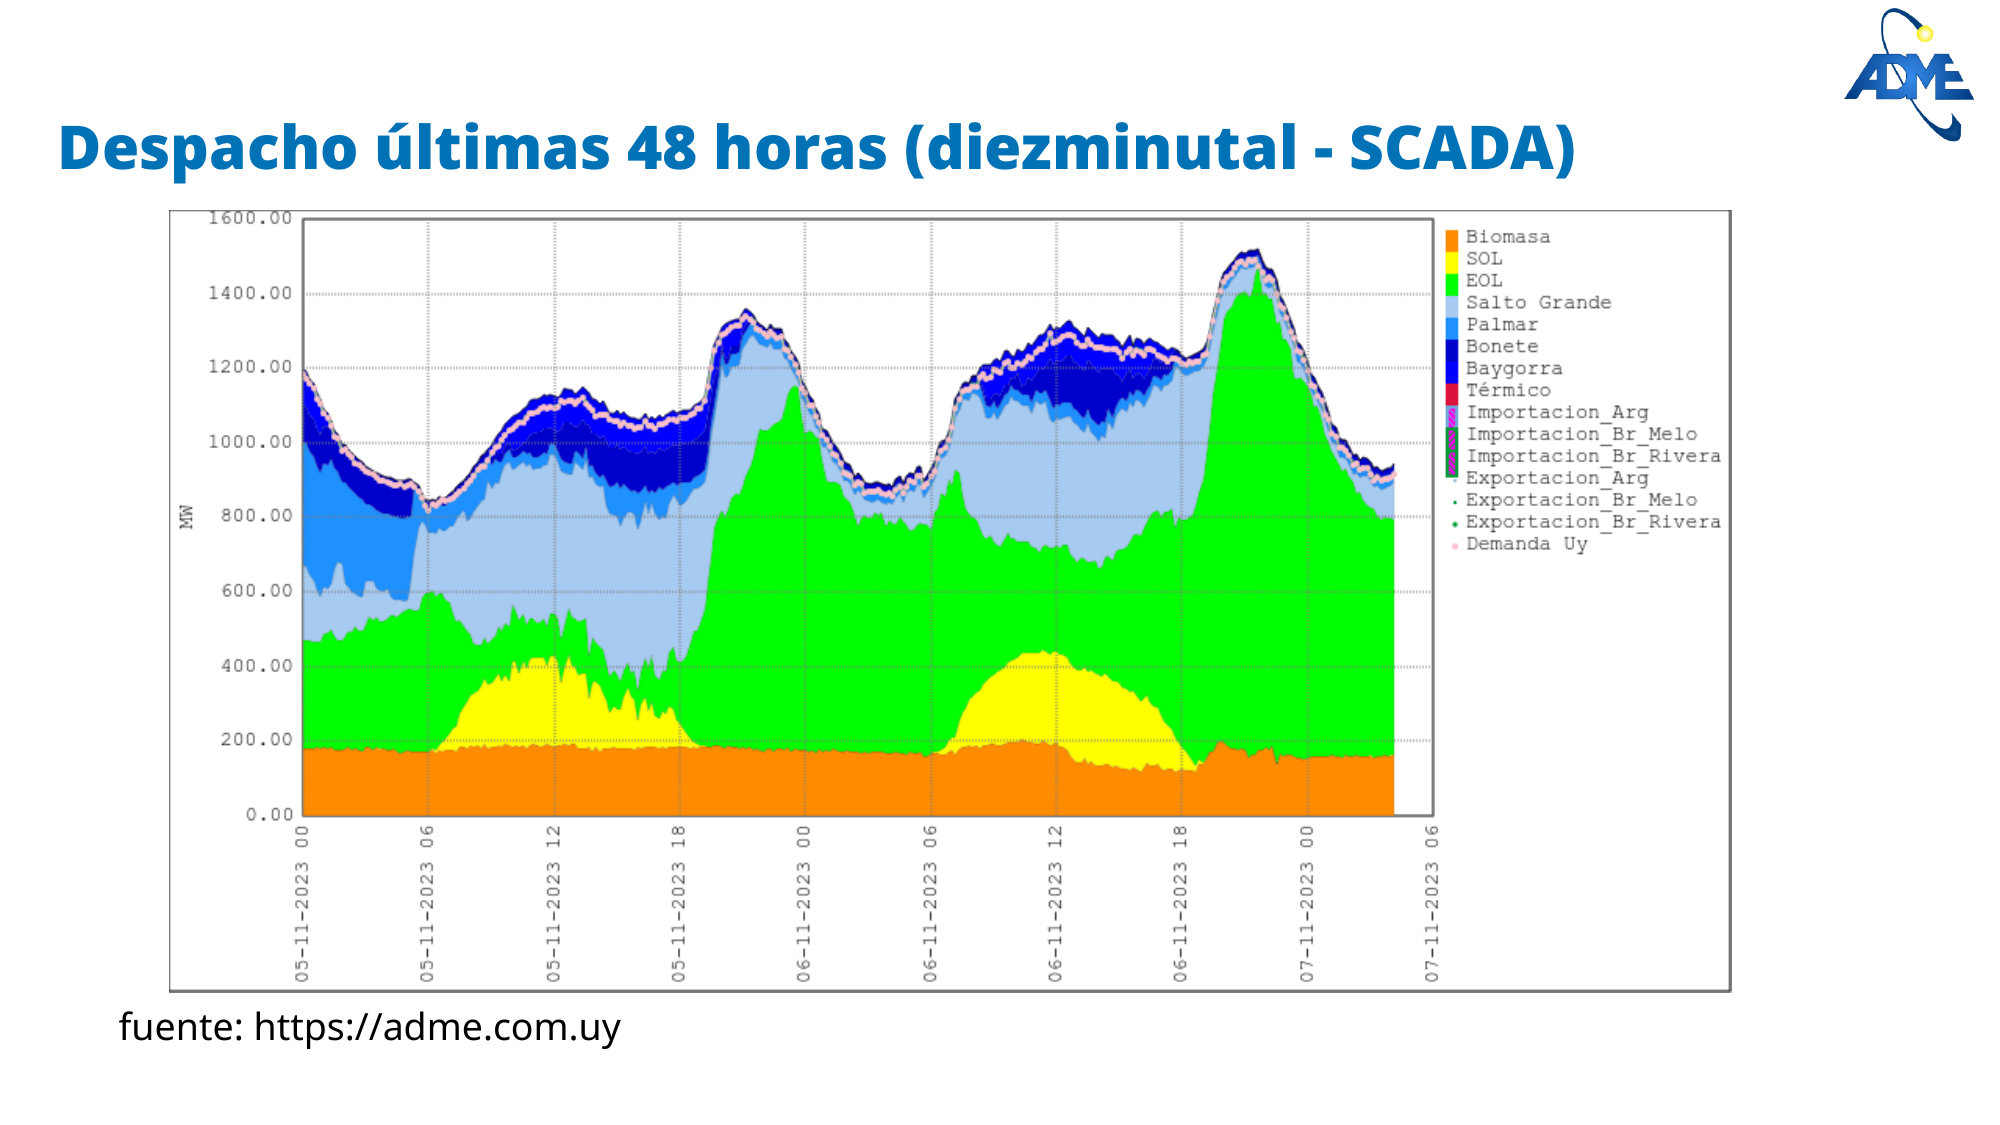

# Despacho últimas 48 horas (diezminutal - SCADA)
fuente: https://adme.com.uy